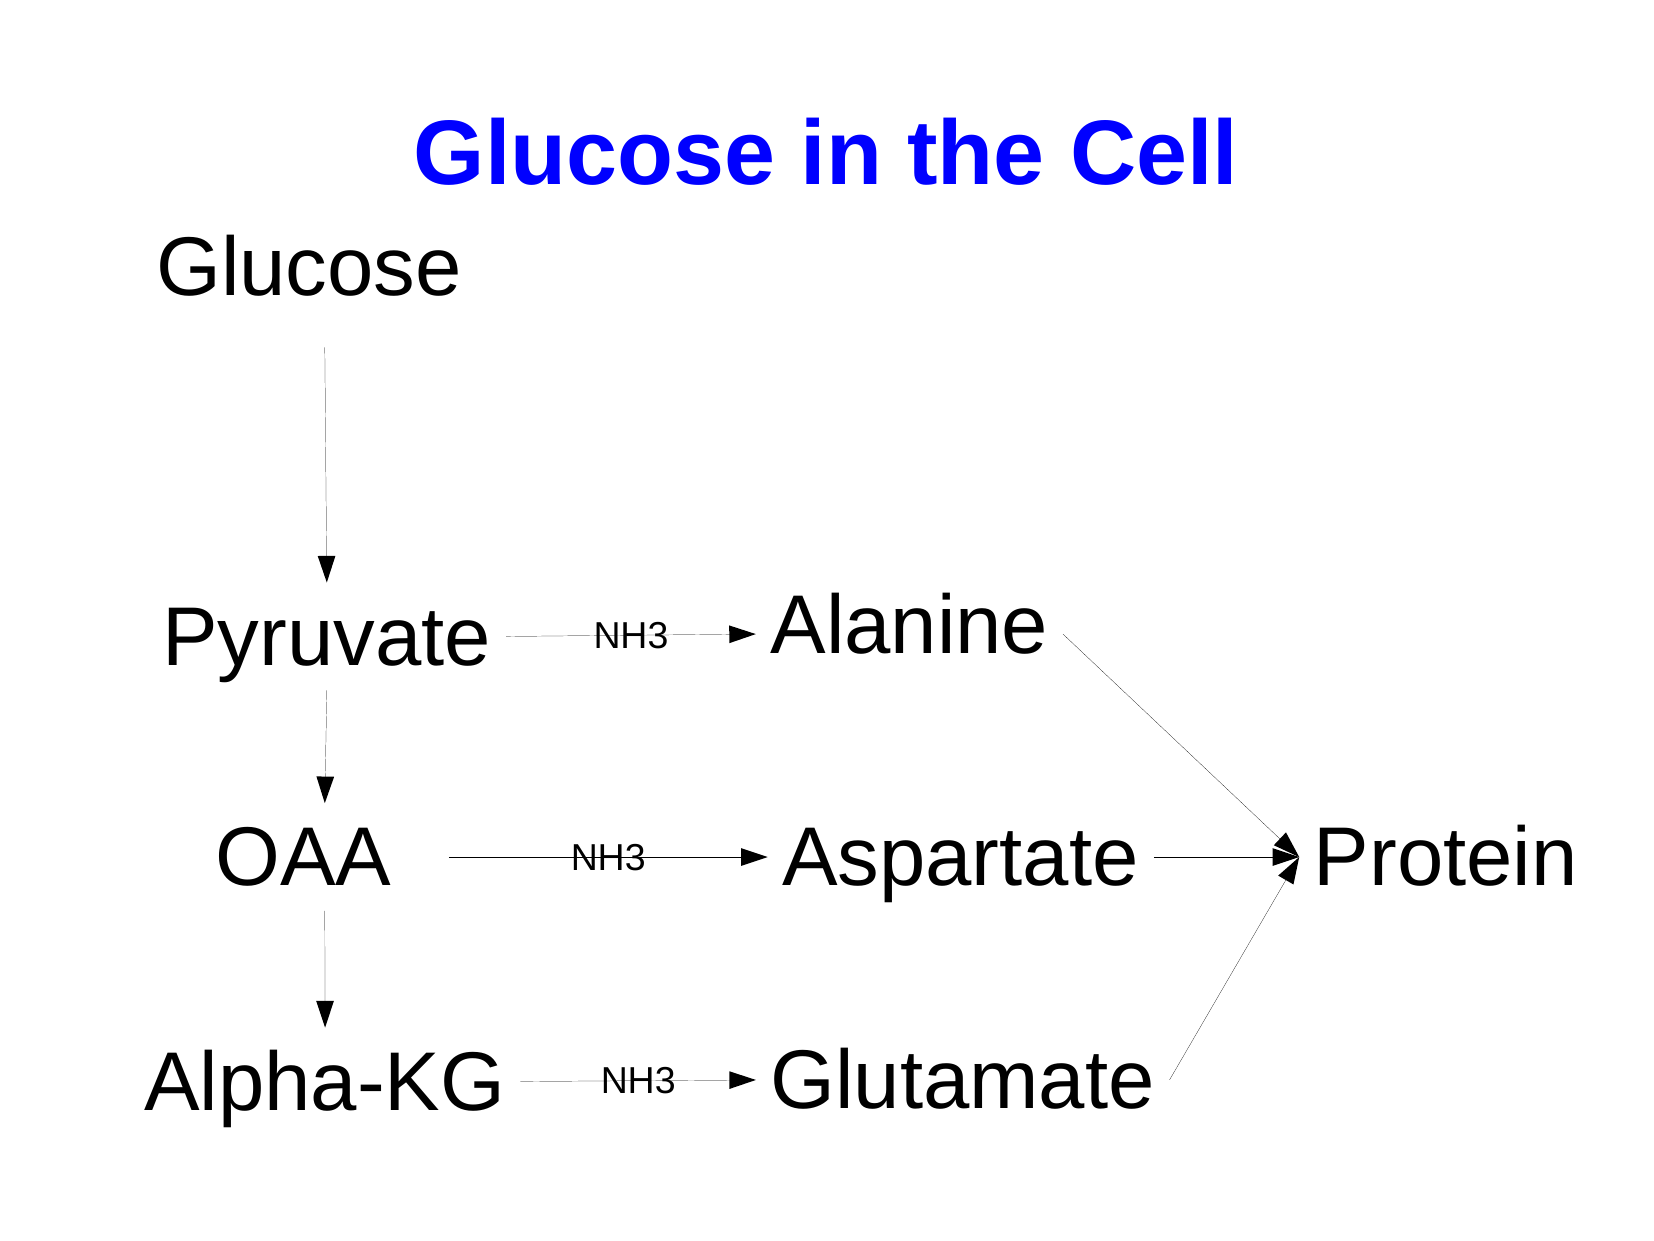

# Glucose in the Cell
Glucose
Alanine
Pyruvate
OAA
Aspartate
Protein
Glutamate
Alpha-KG